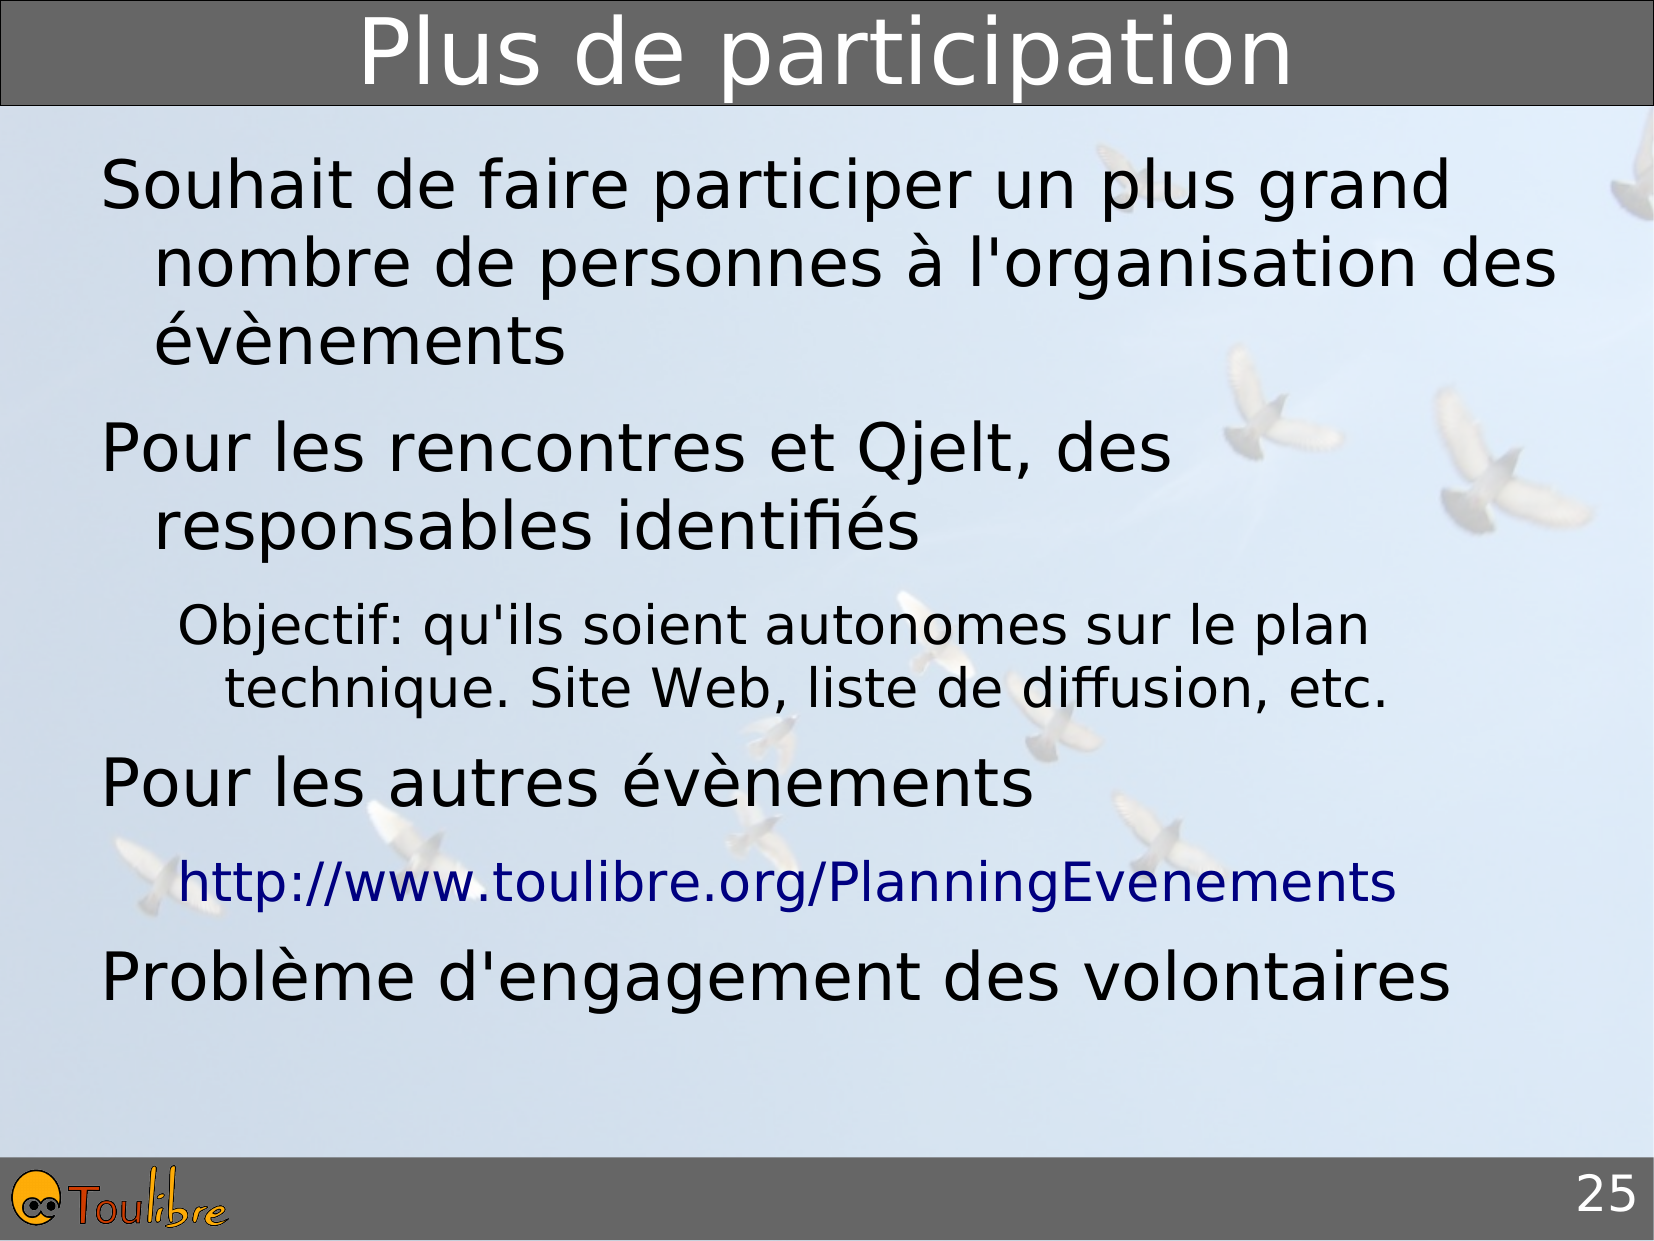

# Plus de participation
Souhait de faire participer un plus grand nombre de personnes à l'organisation des évènements
Pour les rencontres et Qjelt, des responsables identifiés
Objectif: qu'ils soient autonomes sur le plan technique. Site Web, liste de diffusion, etc.
Pour les autres évènements
http://www.toulibre.org/PlanningEvenements
Problème d'engagement des volontaires